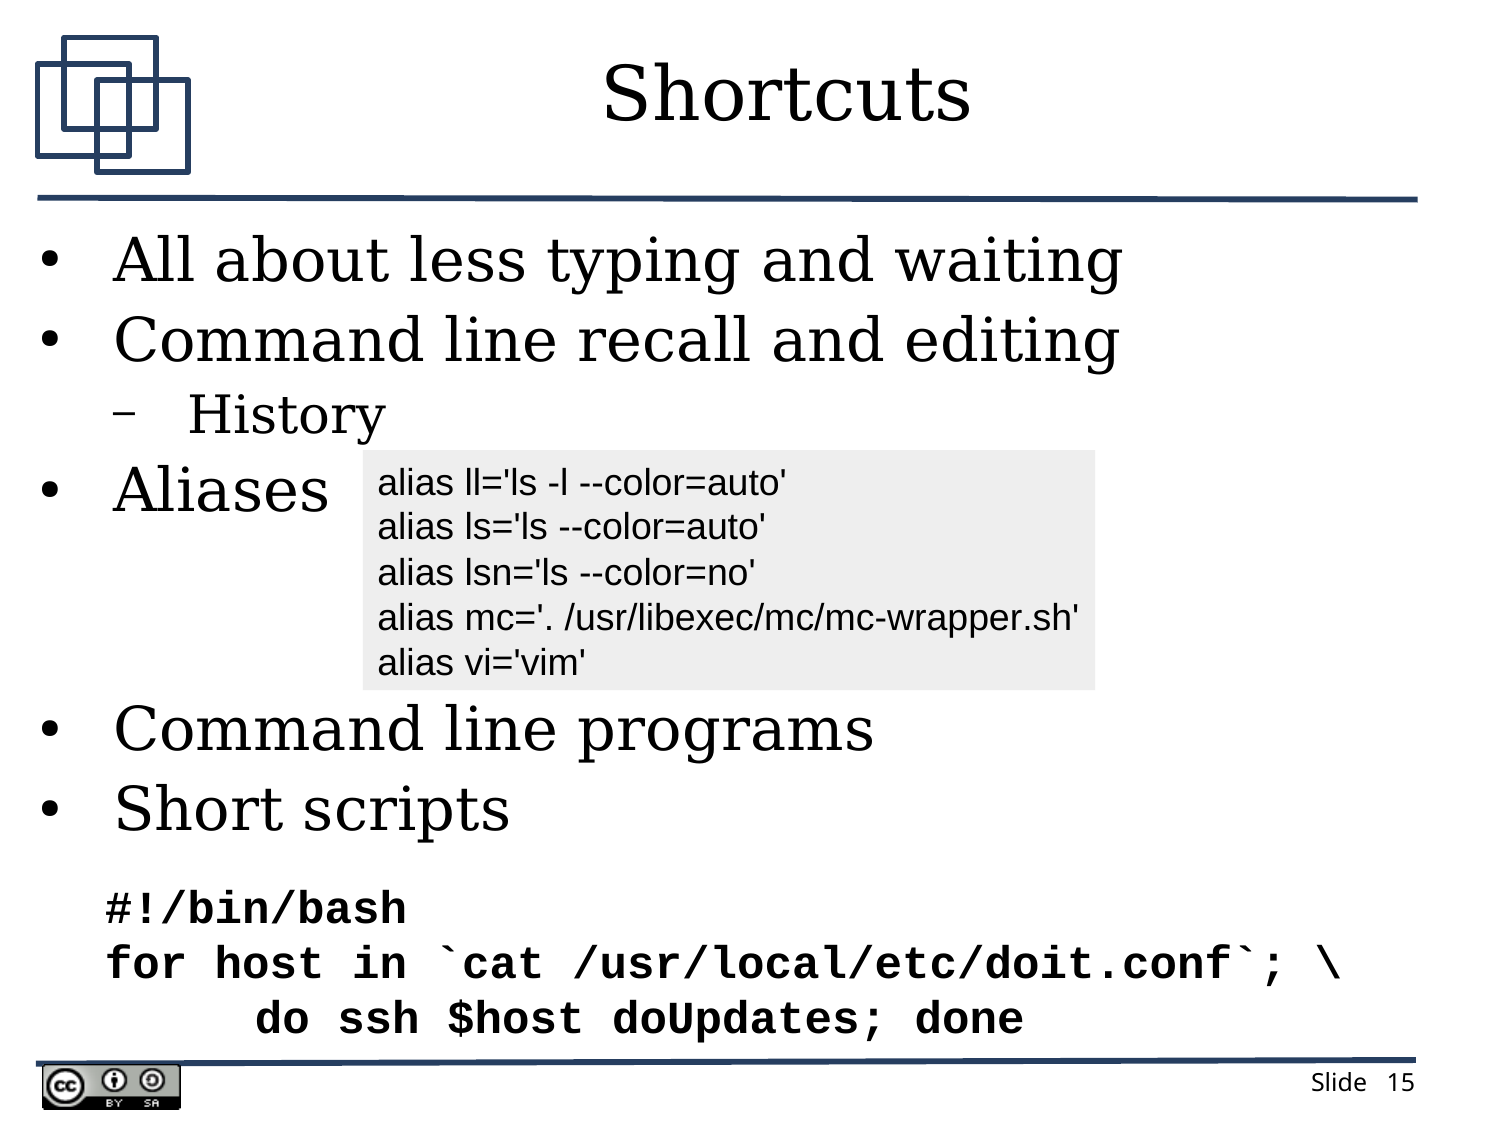

# Shortcuts
All about less typing and waiting
Command line recall and editing
History
Aliases
Command line programs
Short scripts
alias ll='ls -l --color=auto'
alias ls='ls --color=auto'
alias lsn='ls --color=no'
alias mc='. /usr/libexec/mc/mc-wrapper.sh'
alias vi='vim'
#!/bin/bash
for host in `cat /usr/local/etc/doit.conf`; \
	do ssh $host doUpdates; done